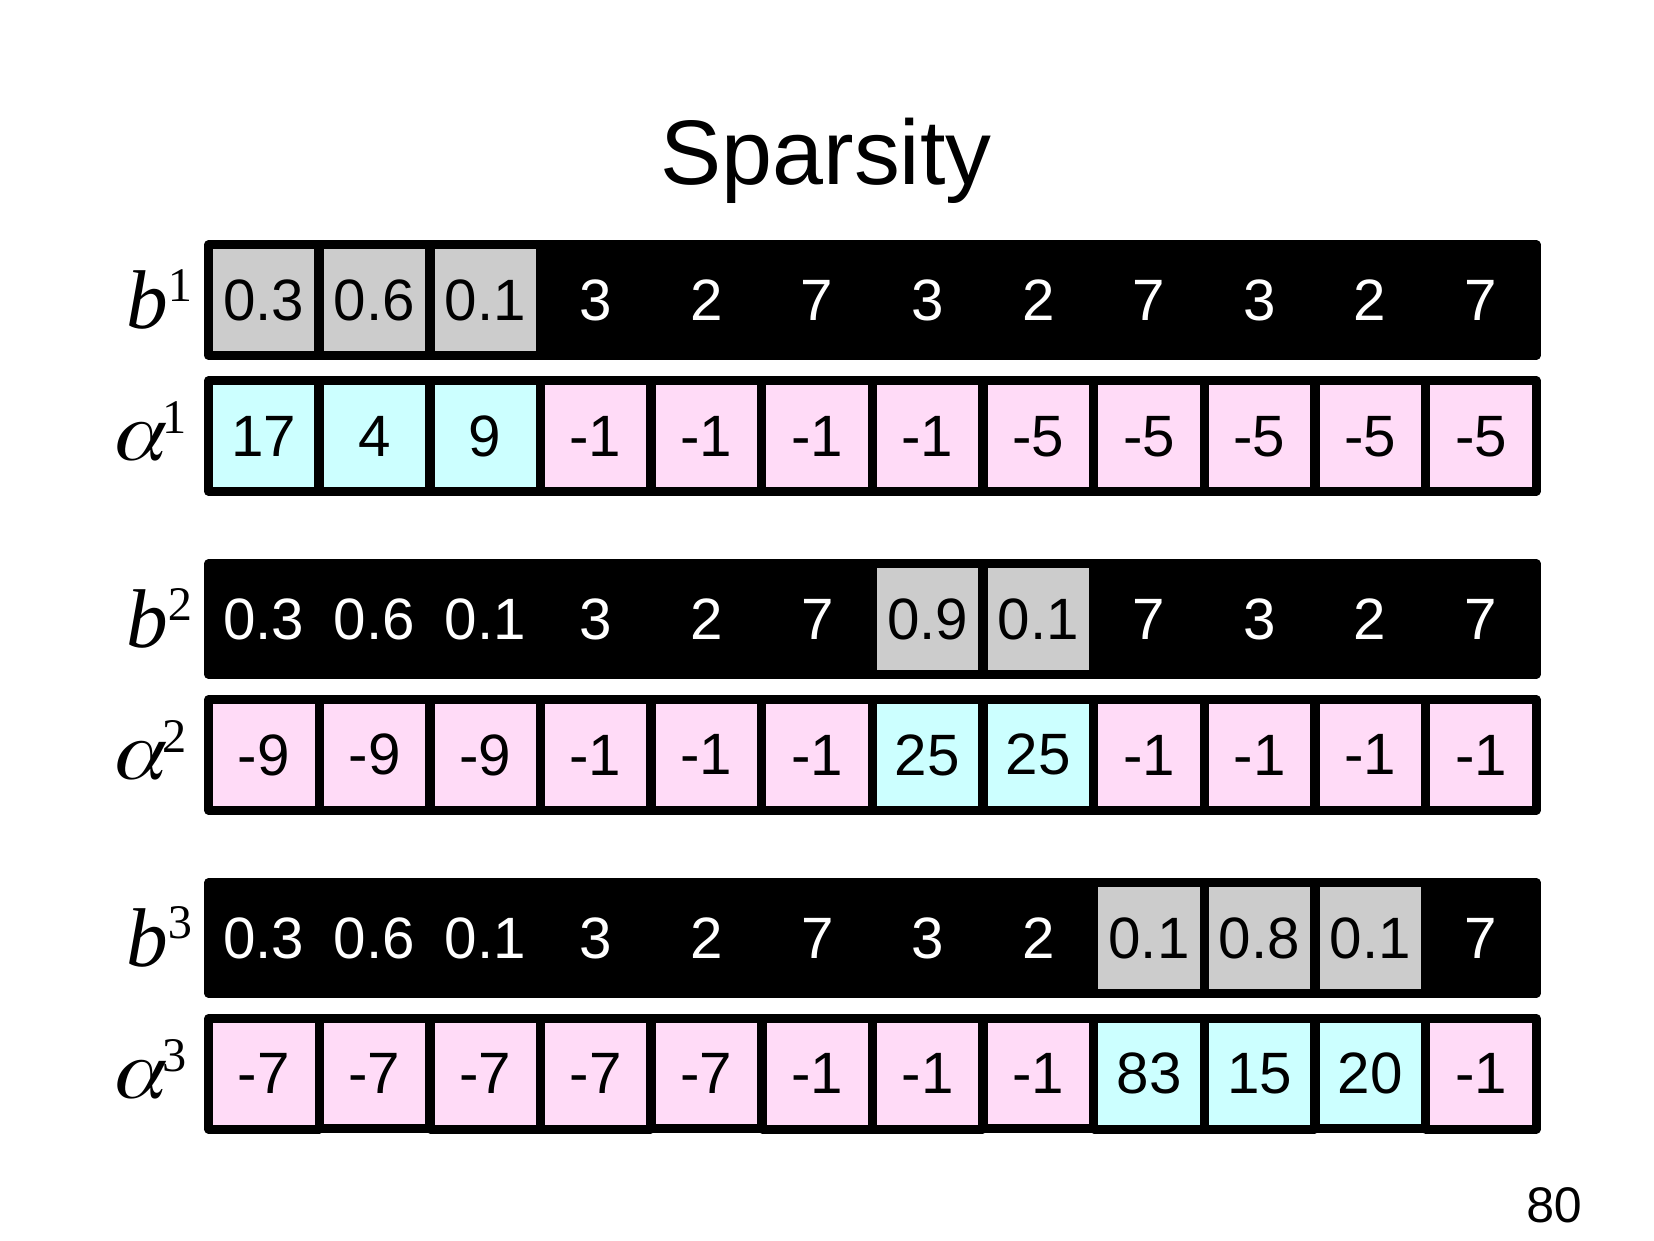

# Sparsity
0.3
0.6
0.1
3
2
7
3
2
7
3
2
7
b1
17
4
9
-1
-1
-1
-1
-5
-5
-5
-5
-5
α1
0.3
0.6
0.1
3
2
7
0.9
0.1
7
3
2
7
b2
-9
-9
-9
-1
-1
-1
25
25
-1
-1
-1
-1
α2
0.3
0.6
0.1
3
2
7
3
2
0.1
0.8
0.1
7
b3
-7
-7
-7
-7
-7
-1
-1
-1
83
15
20
-1
α3